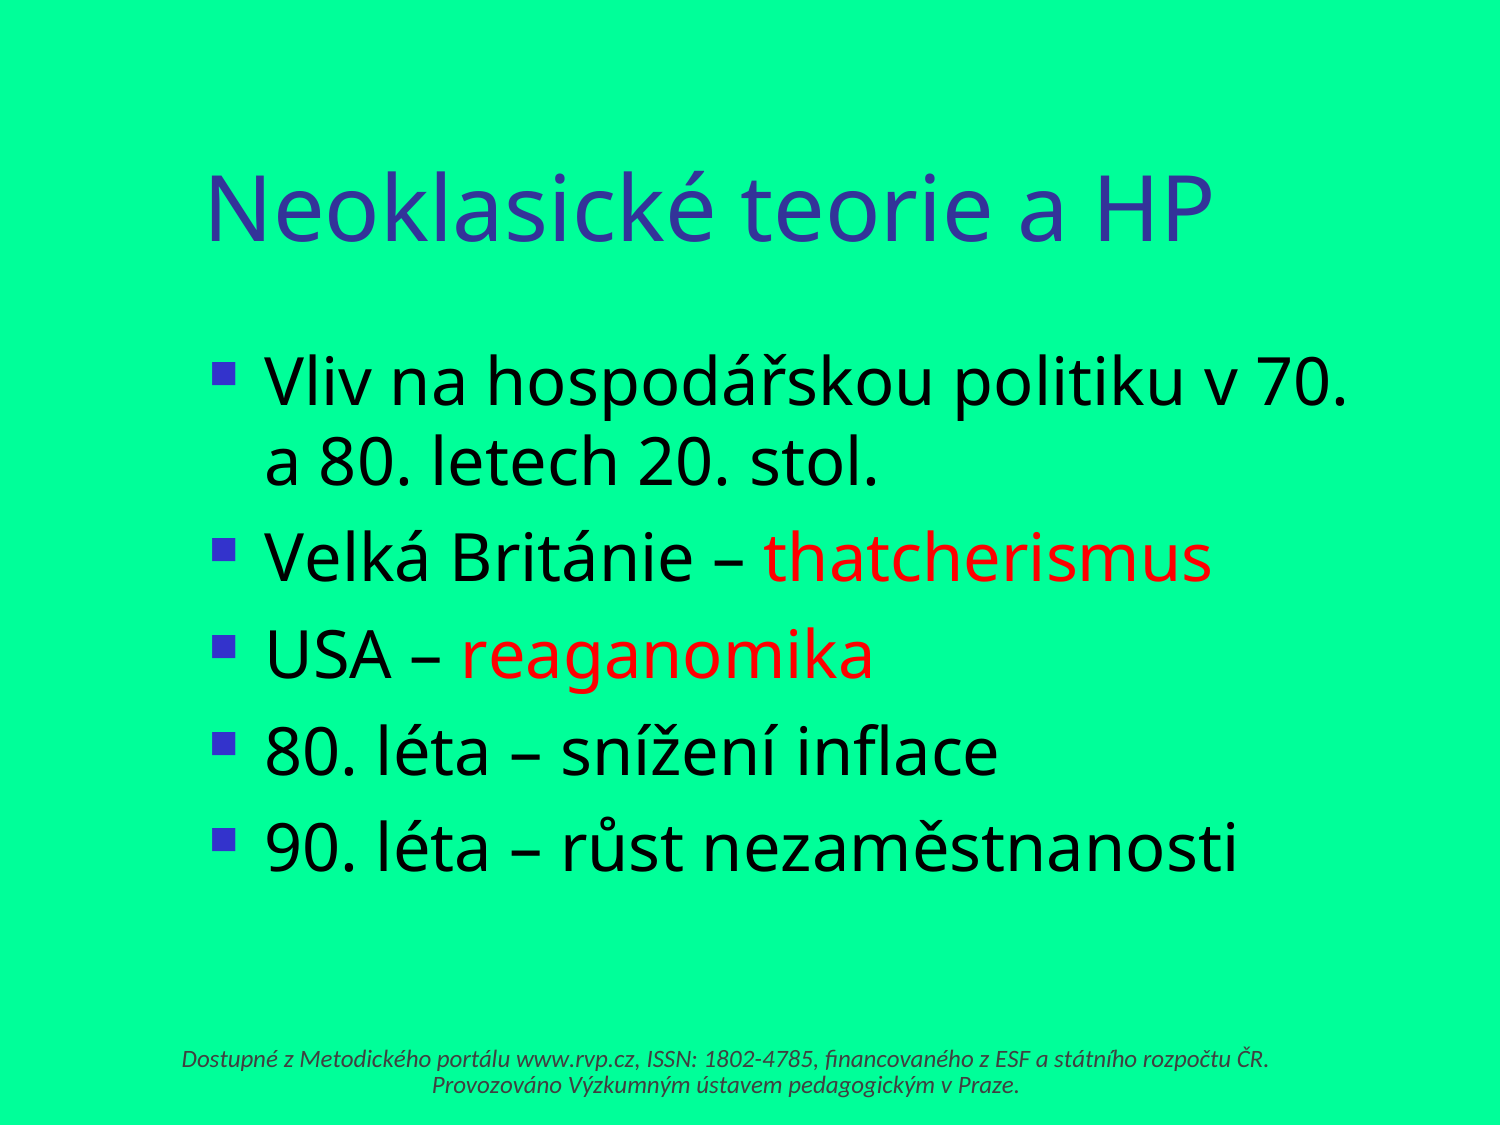

# Neoklasické teorie a HP
Vliv na hospodářskou politiku v 70.
a 80. letech 20. stol.
Velká Británie – thatcherismus
USA – reaganomika
80. léta – snížení inflace
90. léta – růst nezaměstnanosti
Dostupné z Metodického portálu www.rvp.cz, ISSN: 1802-4785, financovaného z ESF a státního rozpočtu ČR. Provozováno Výzkumným ústavem pedagogickým v Praze.